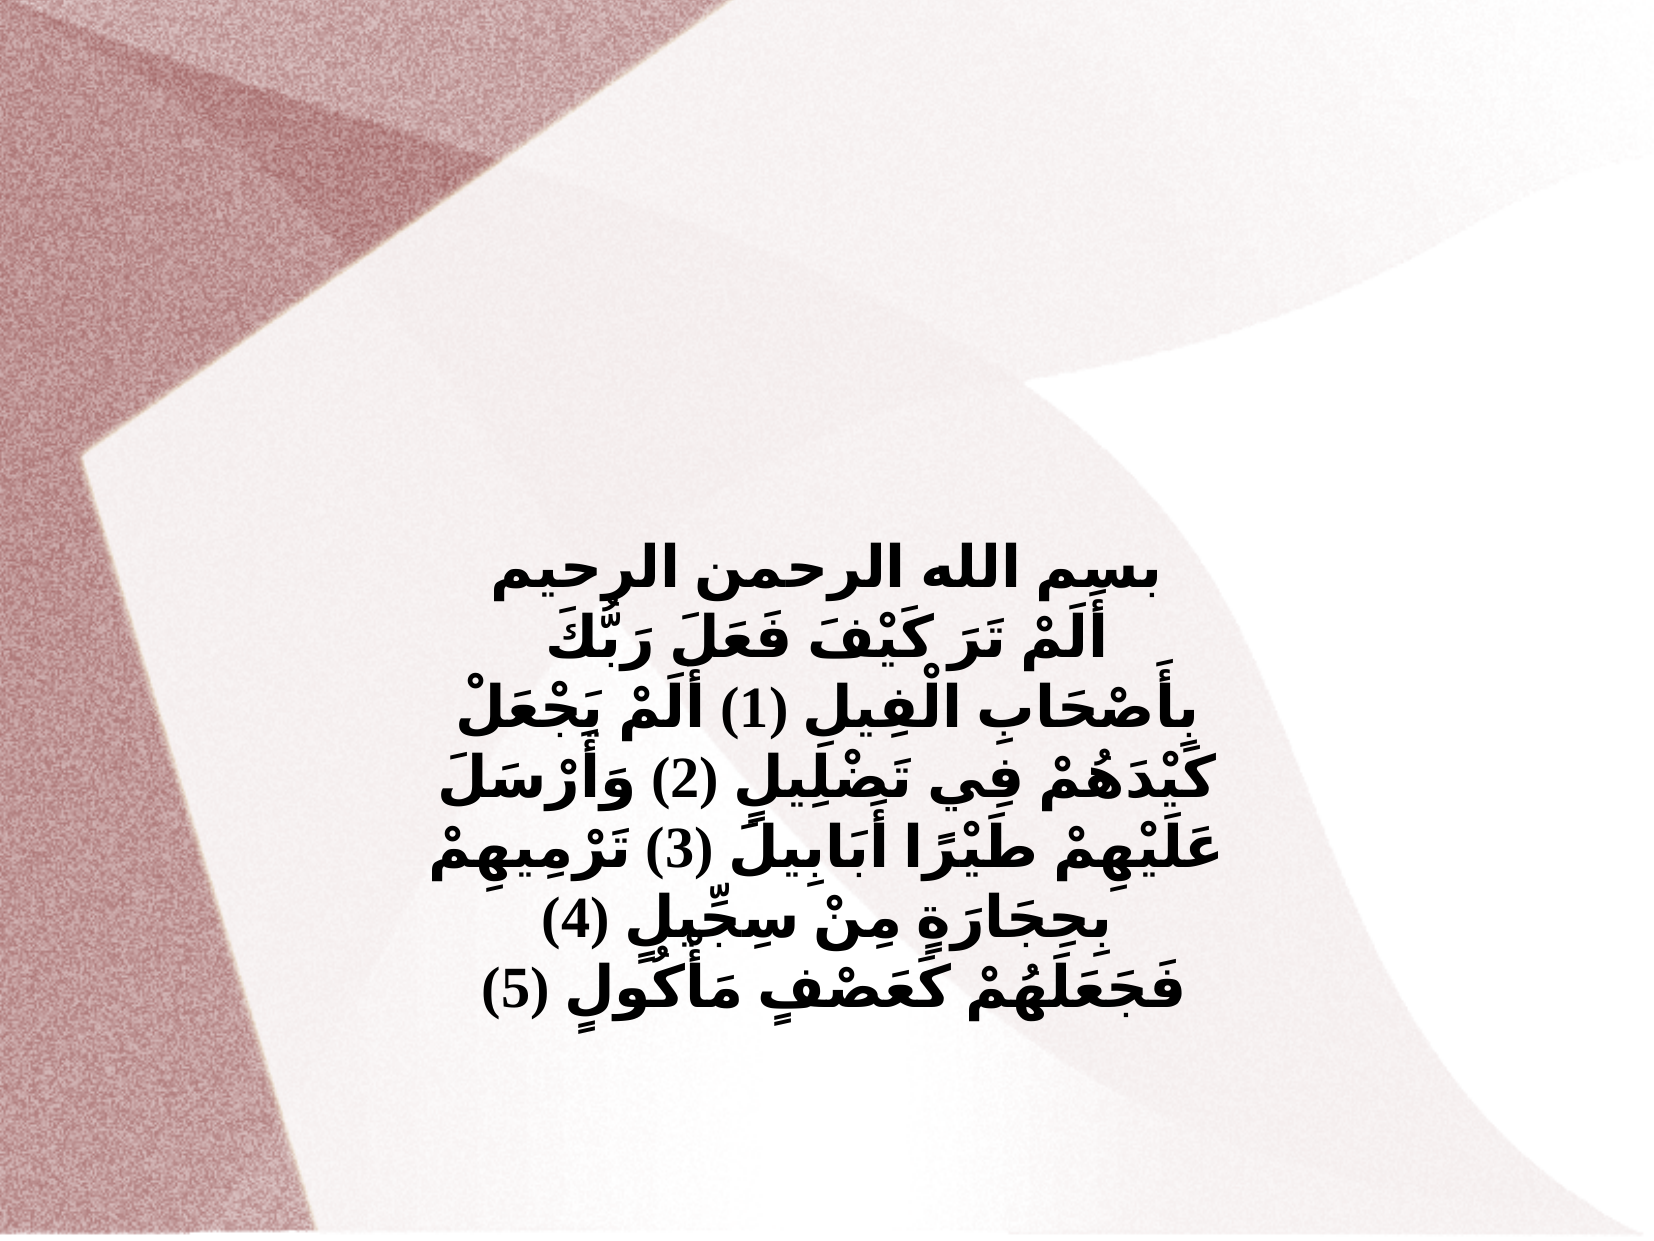

بسم الله الرحمن الرحيم
أَلَمْ تَرَ كَيْفَ فَعَلَ رَبُّكَ بِأَصْحَابِ الْفِيلِ (1) أَلَمْ يَجْعَلْ كَيْدَهُمْ فِي تَضْلِيلٍ (2) وَأَرْسَلَ عَلَيْهِمْ طَيْرًا أَبَابِيلَ (3) تَرْمِيهِمْ بِحِجَارَةٍ مِنْ سِجِّيلٍ (4) فَجَعَلَهُمْ كَعَصْفٍ مَأْكُولٍ (5)